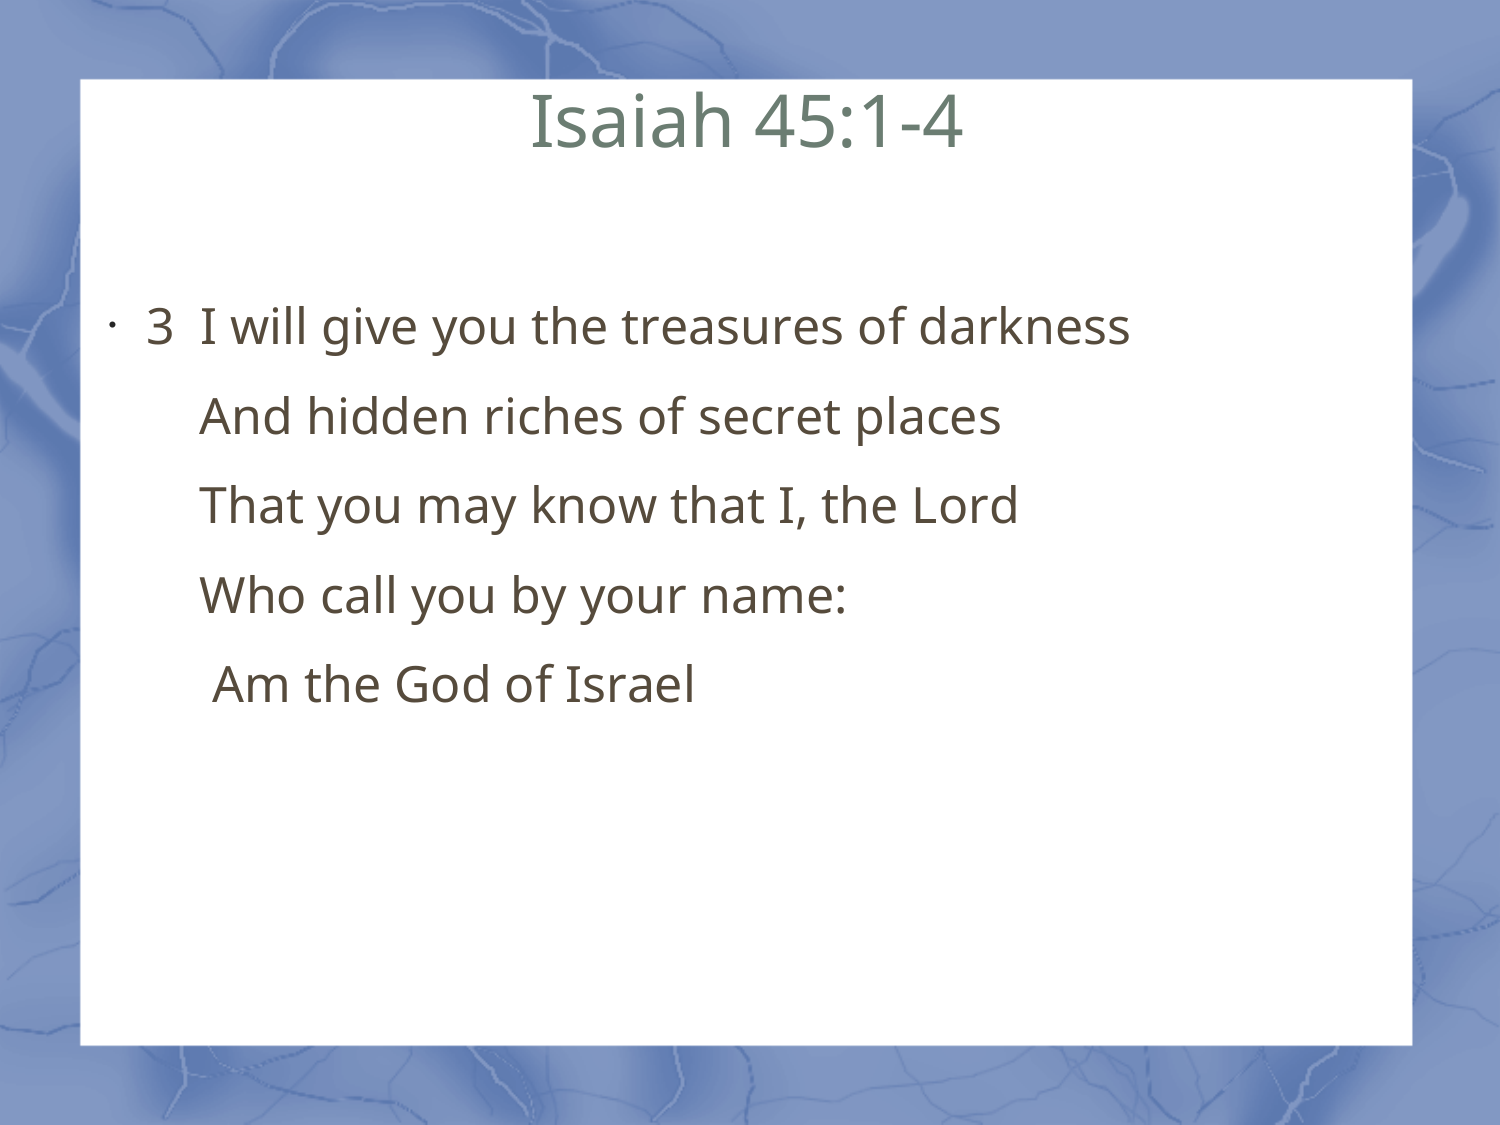

# Isaiah 45:1-4
3 I will give you the treasures of darkness
 And hidden riches of secret places
 That you may know that I, the Lord
 Who call you by your name:
 Am the God of Israel